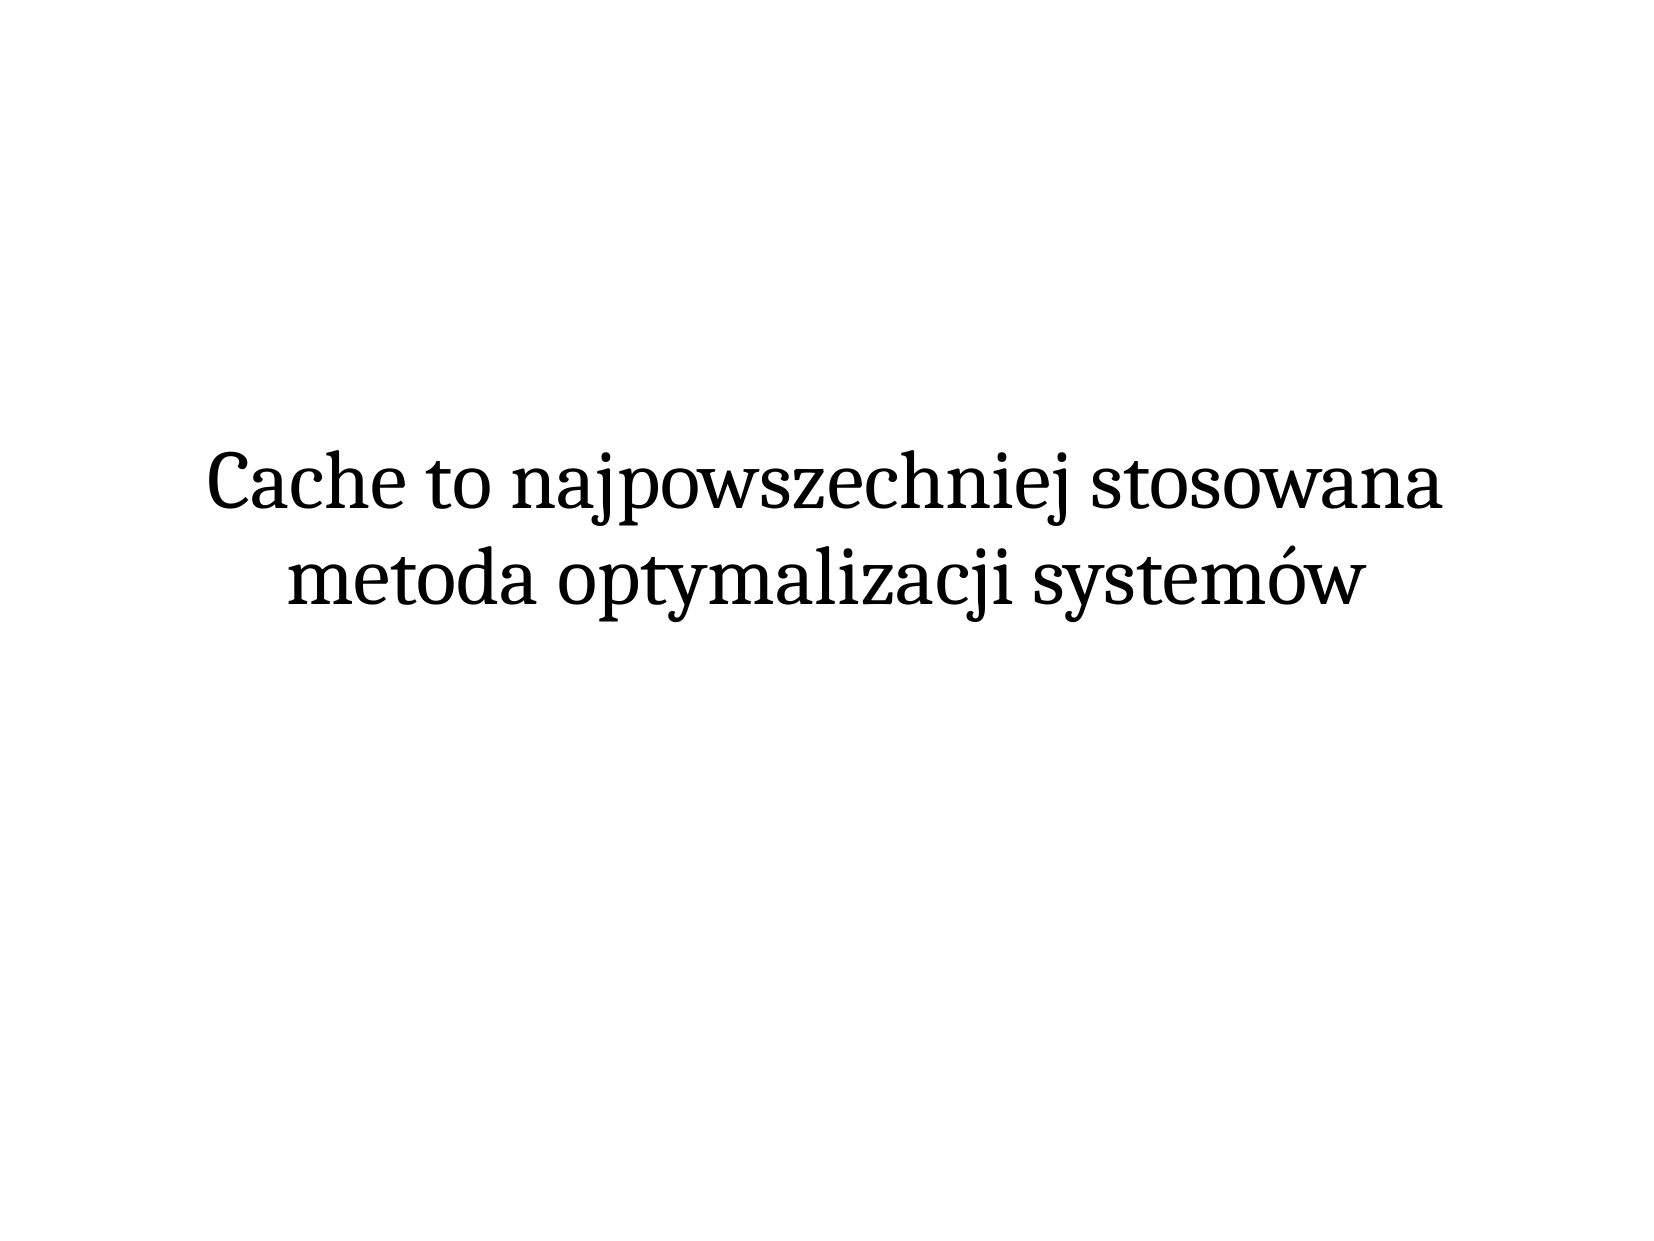

# Cache to najpowszechniej stosowana metoda optymalizacji systemów